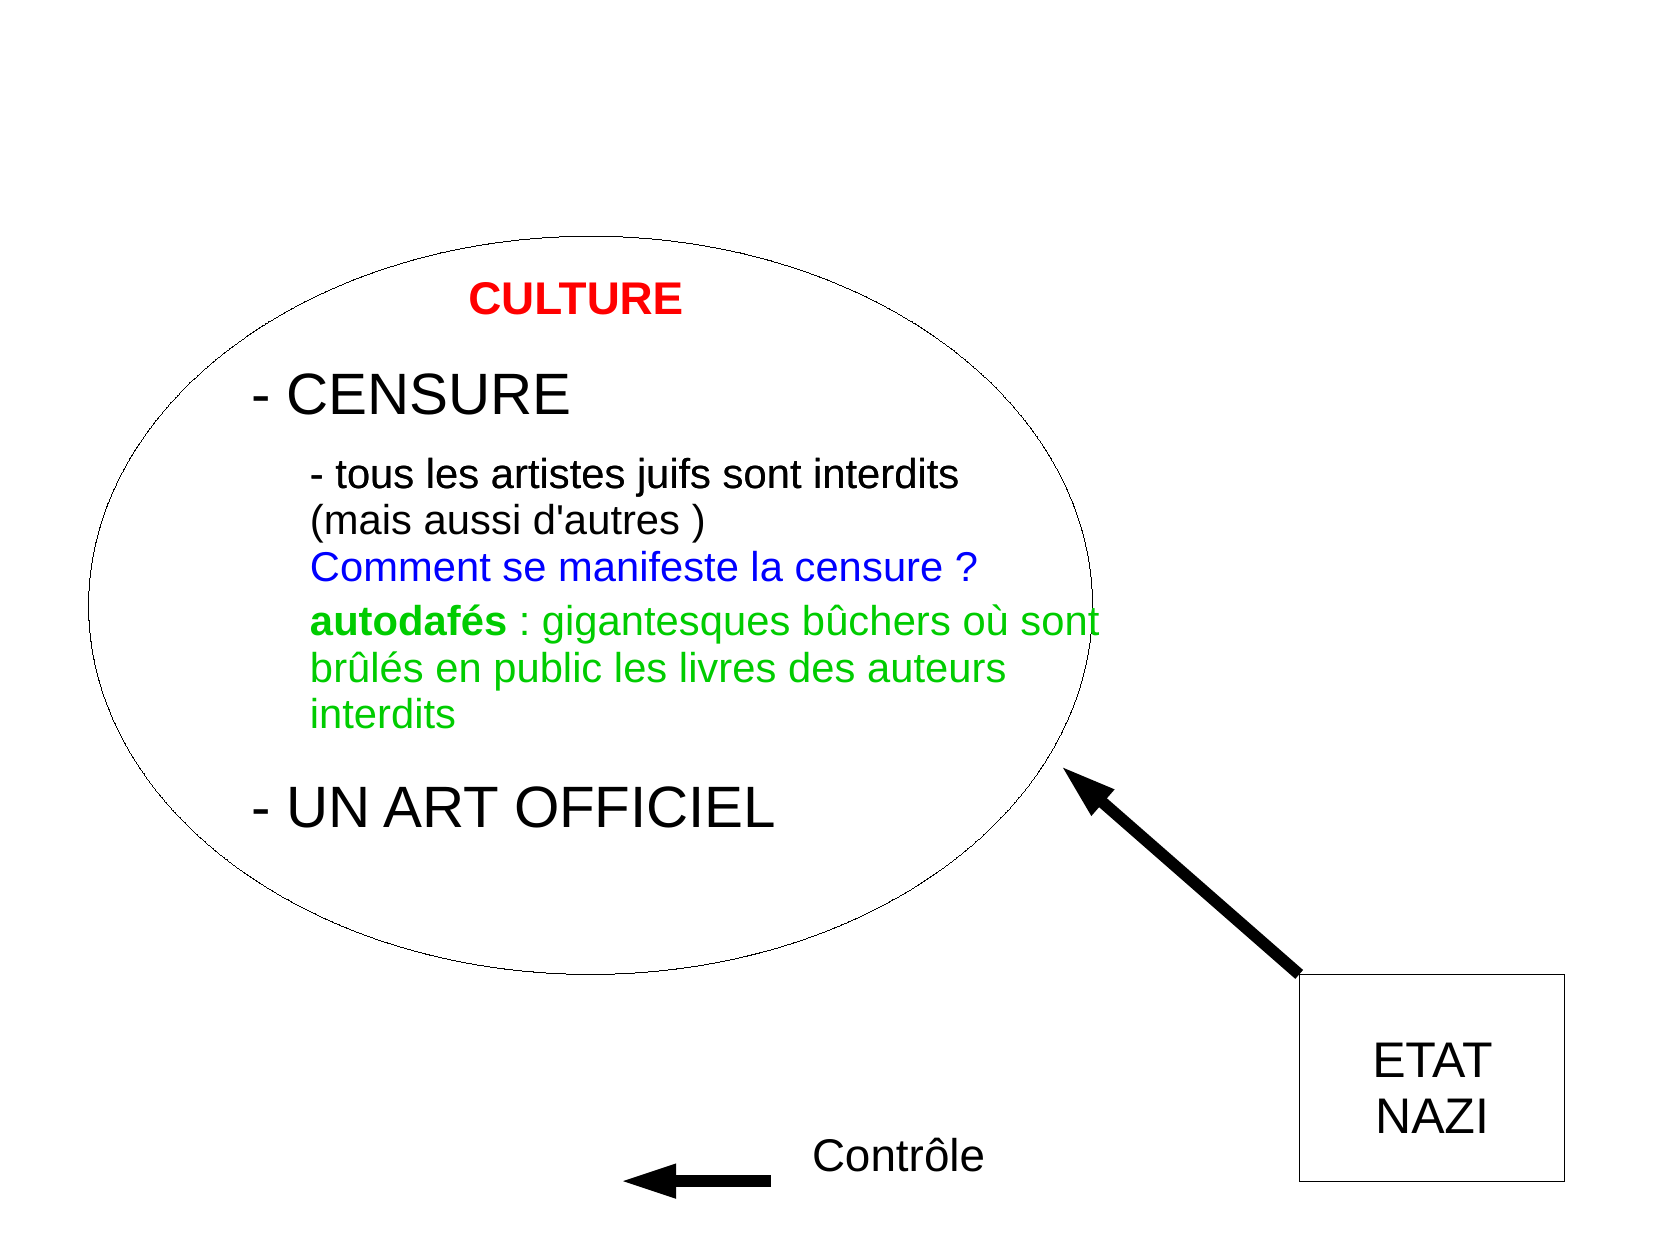

CULTURE
- CENSURE
- tous les artistes juifs sont interdits
- tous les artistes juifs sont interdits
(mais aussi d'autres )
Comment se manifeste la censure ?
autodafés : gigantesques bûchers où sont brûlés en public les livres des auteurs interdits
- UN ART OFFICIEL
ETAT NAZI
Contrôle